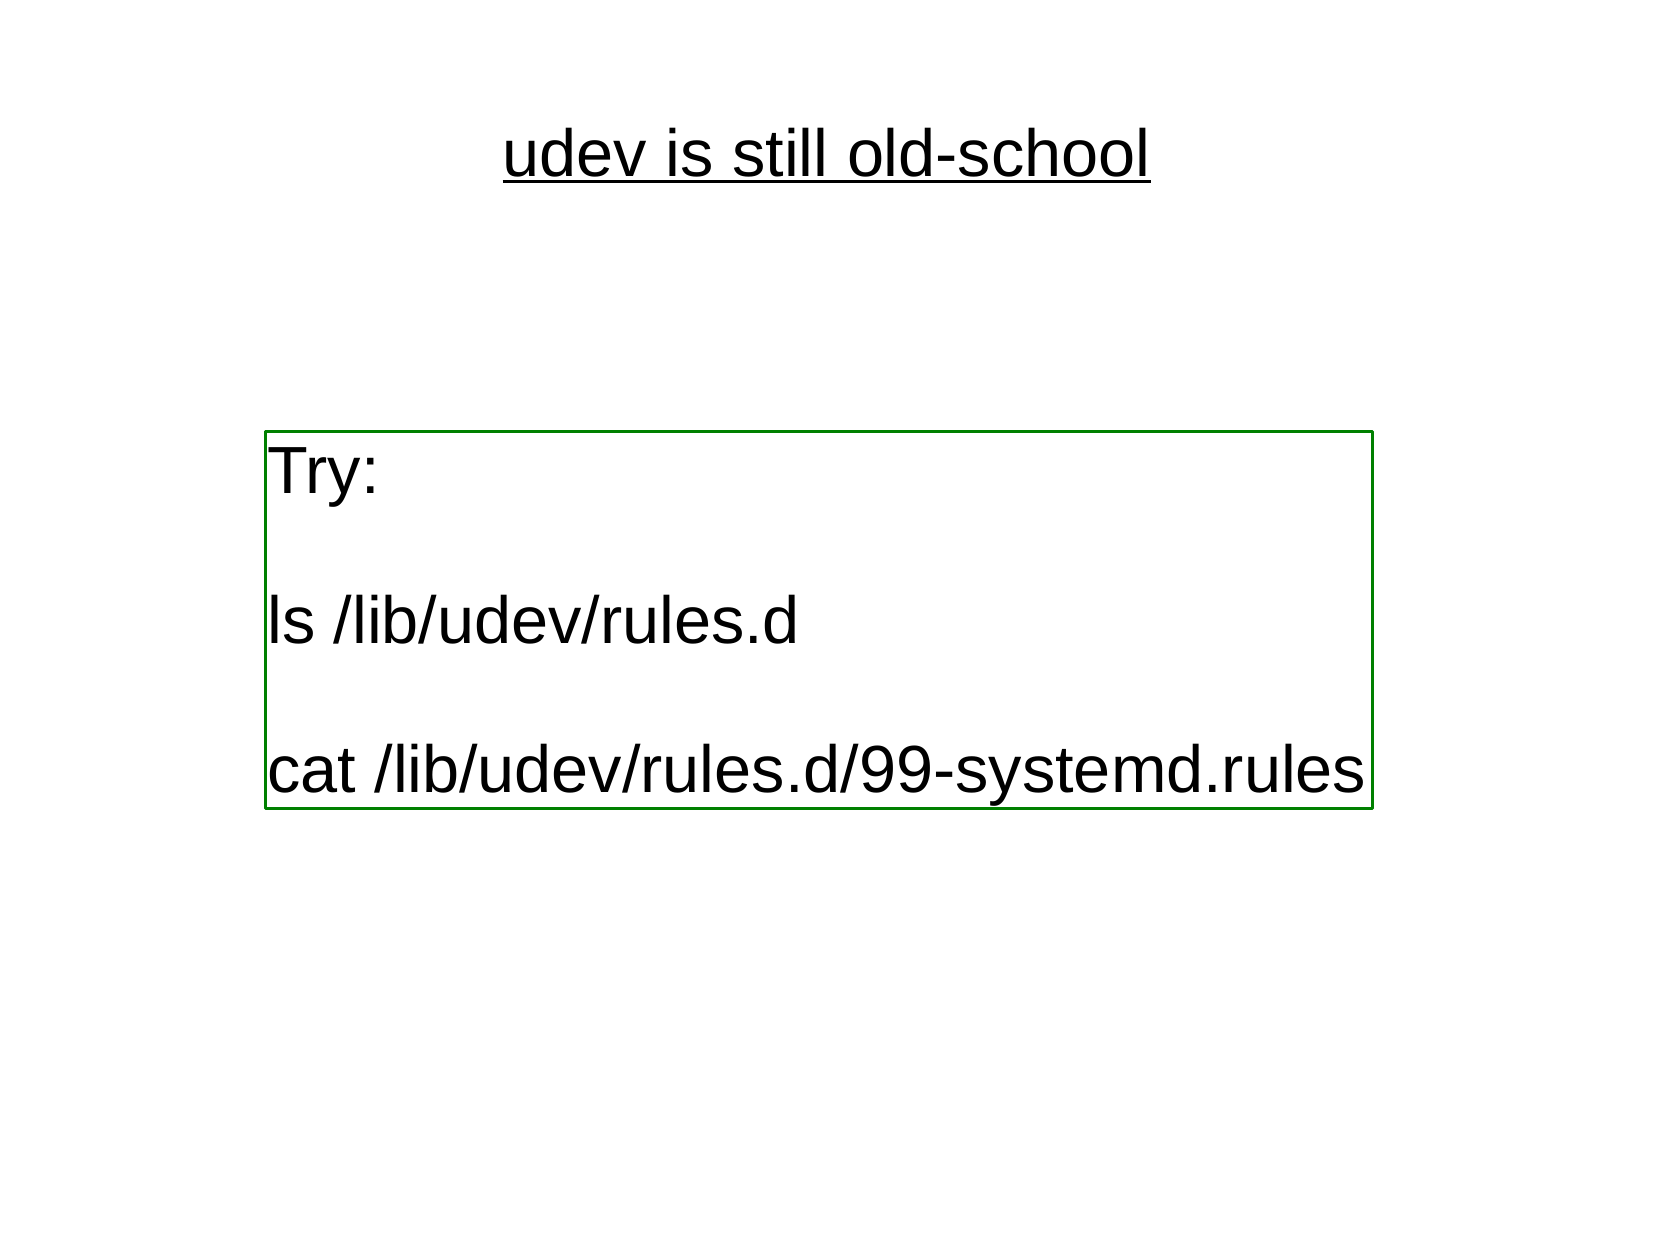

# udev is still old-school
Try:
ls /lib/udev/rules.d
cat /lib/udev/rules.d/99-systemd.rules